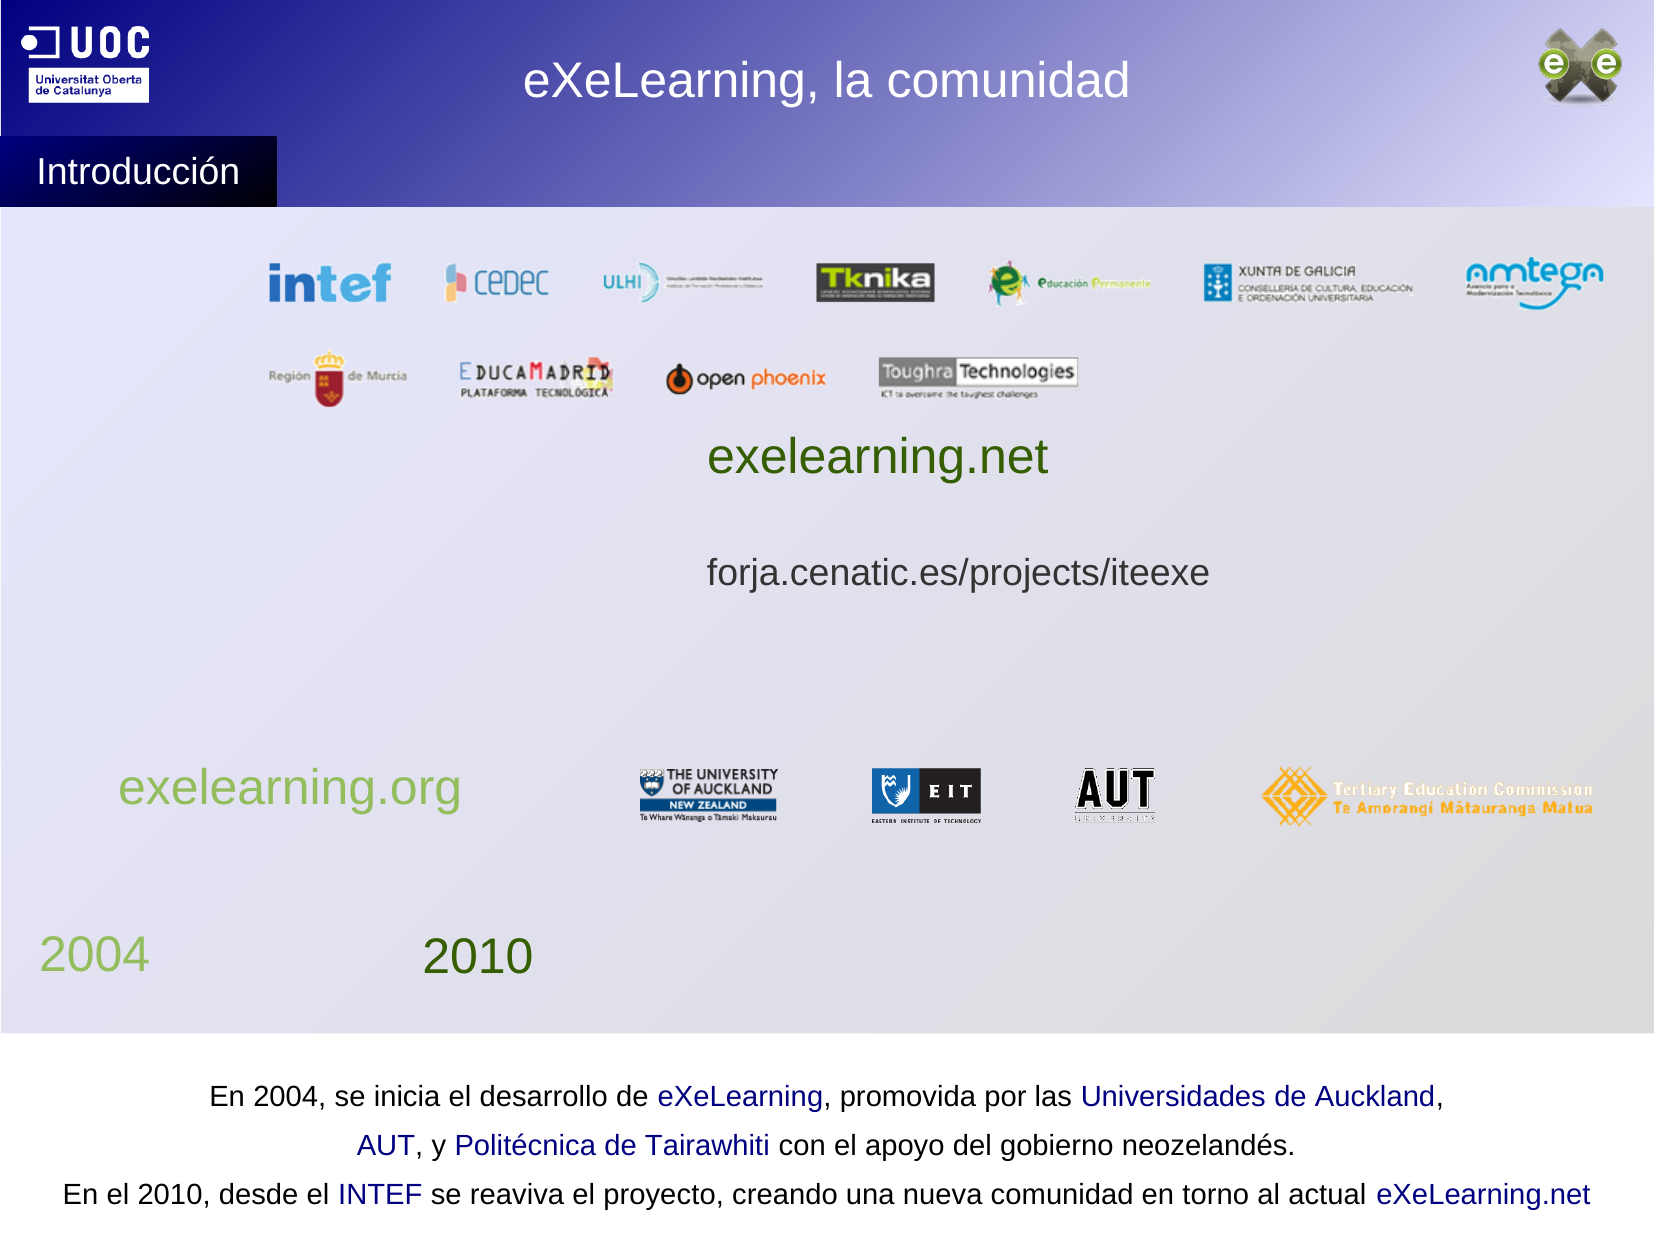

eXeLearning, la comunidad
Introducción
exelearning.net
forja.cenatic.es/projects/iteexe
exelearning.org
2004
2010
En 2004, se inicia el desarrollo de eXeLearning, promovida por las Universidades de Auckland,
AUT, y Politécnica de Tairawhiti con el apoyo del gobierno neozelandés.
En el 2010, desde el INTEF se reaviva el proyecto, creando una nueva comunidad en torno al actual eXeLearning.net